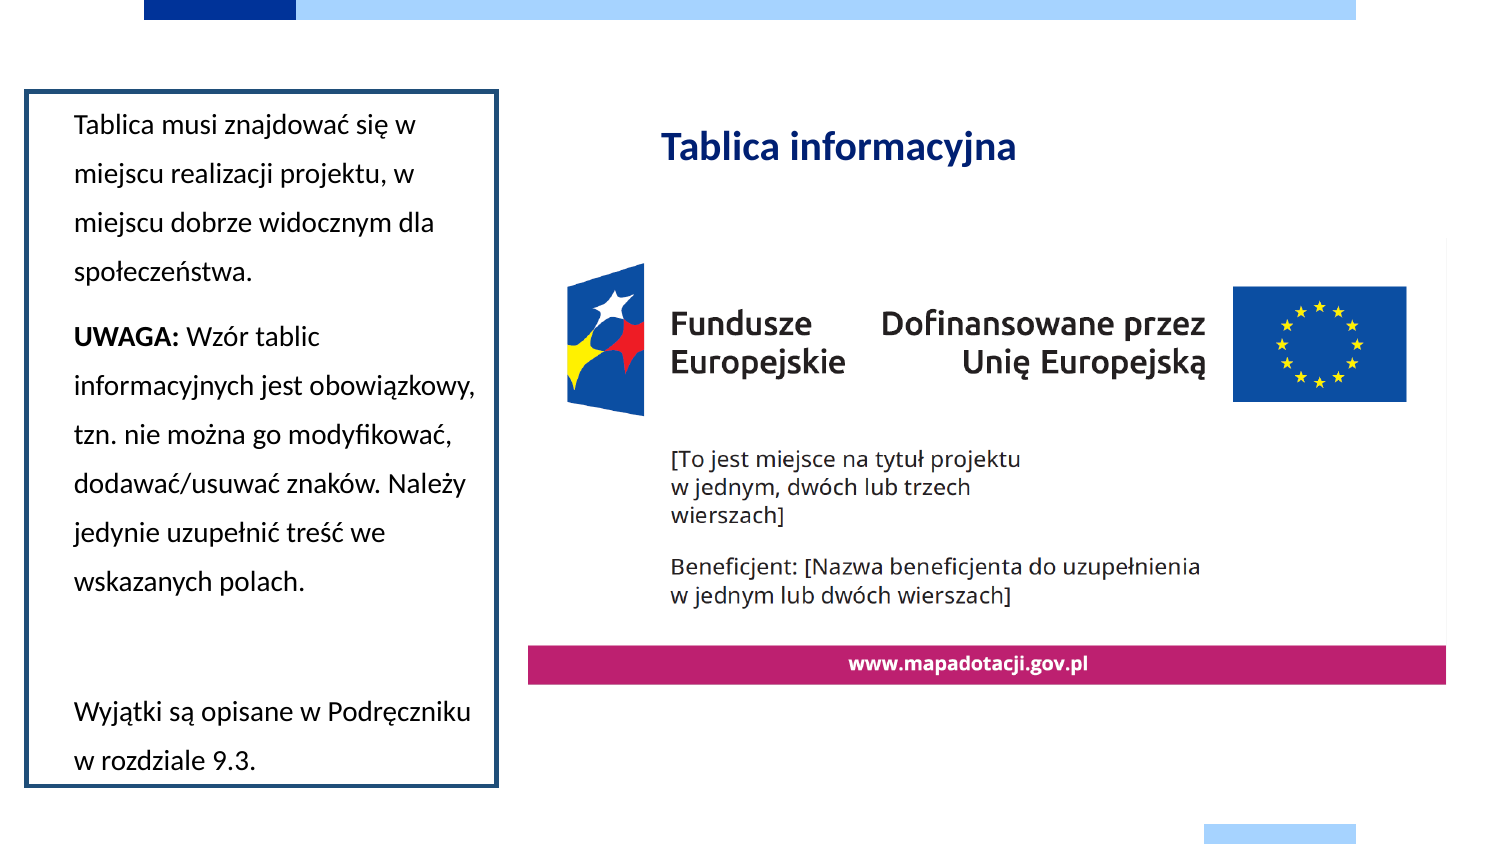

Tablica musi znajdować się w miejscu realizacji projektu, w miejscu dobrze widocznym dla społeczeństwa.
UWAGA: Wzór tablic informacyjnych jest obowiązkowy, tzn. nie można go modyfikować, dodawać/usuwać znaków. Należy jedynie uzupełnić treść we wskazanych polach.
Wyjątki są opisane w Podręczniku w rozdziale 9.3.
# Tablica informacyjna